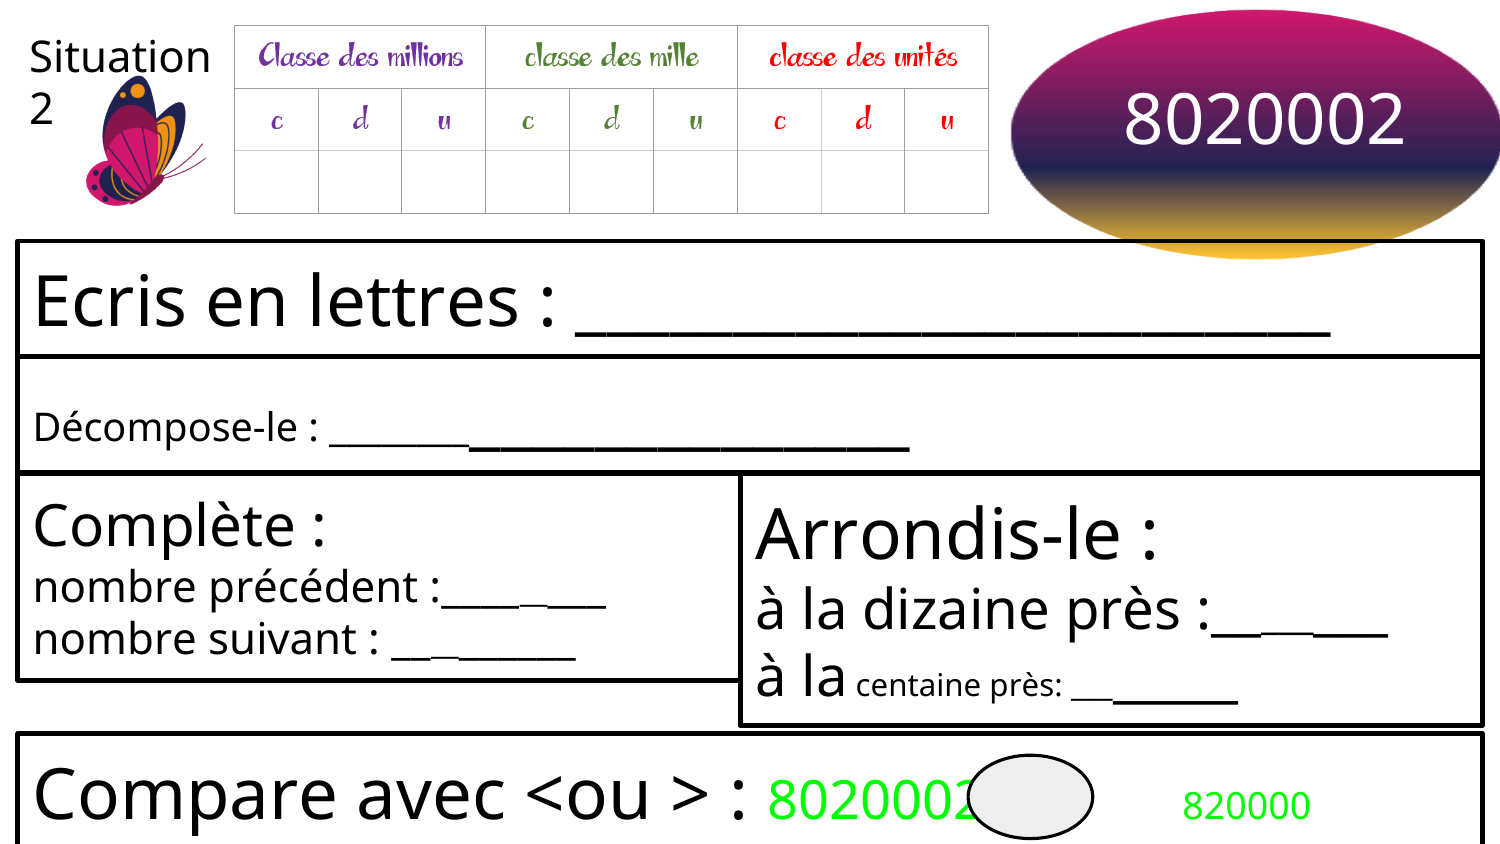

8020002
Situation 2
Ecris en lettres : ________________________
Décompose-le : ______________________
Complète :
nombre précédent :_________
nombre suivant : __________
Arrondis-le :
à la dizaine près :________
à la centaine près: ________
Compare avec <ou > : 8020002 820000